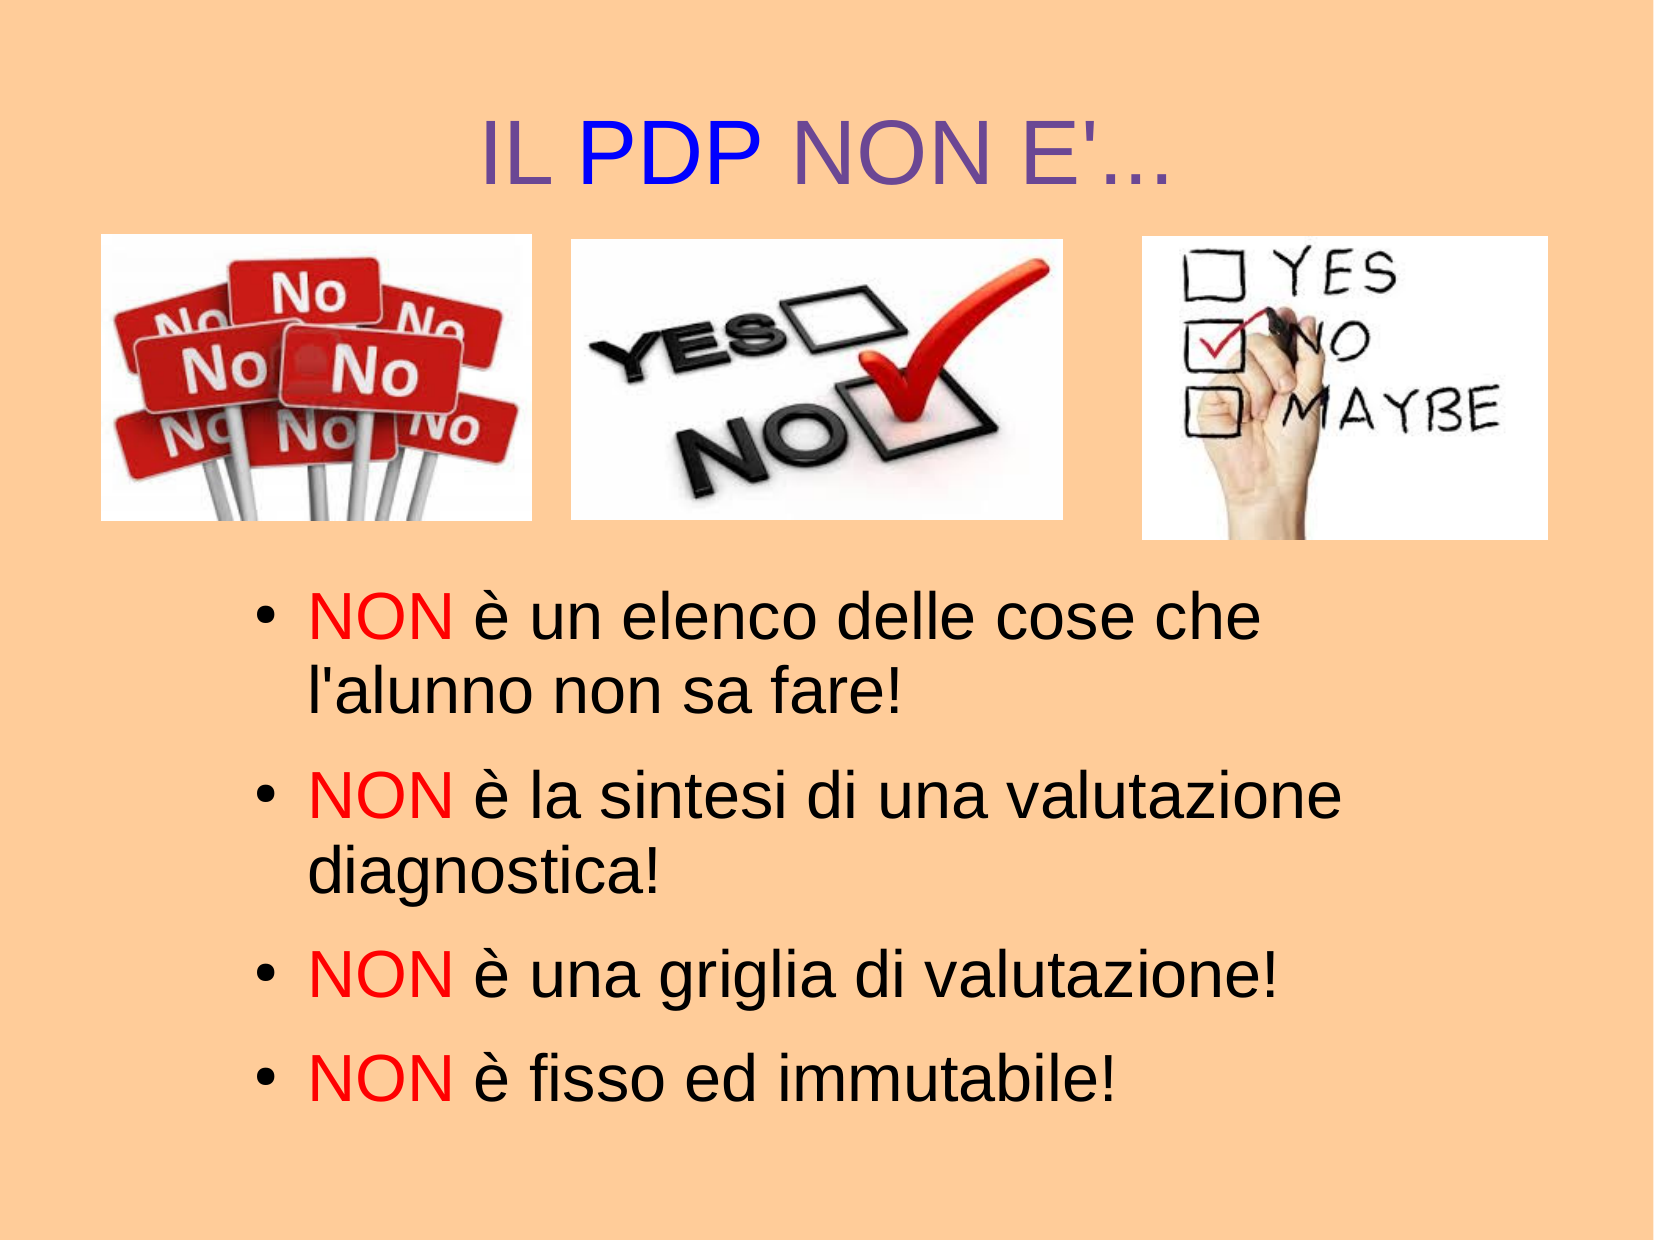

# IL PDP NON E'...
NON è un elenco delle cose che l'alunno non sa fare!
NON è la sintesi di una valutazione diagnostica!
NON è una griglia di valutazione!
NON è fisso ed immutabile!